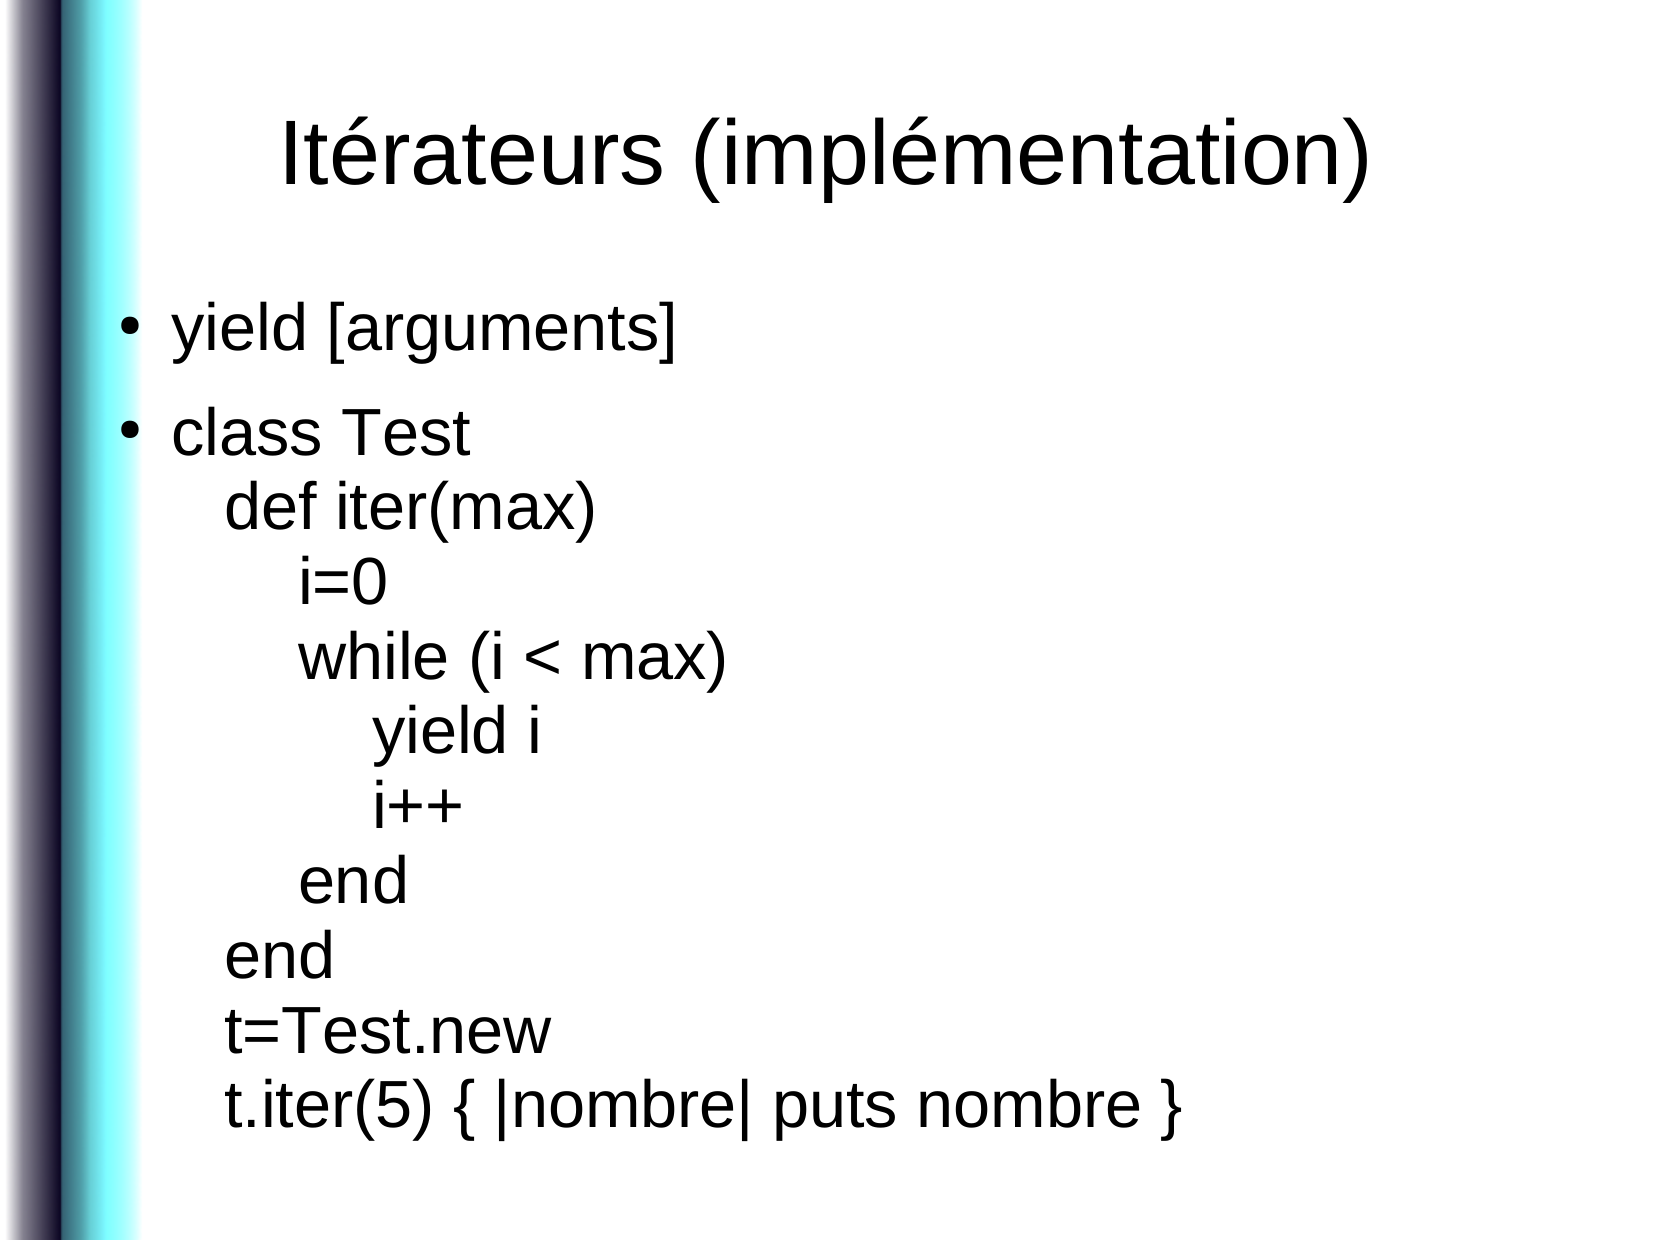

# Itérateurs (implémentation)
yield [arguments]
class Test
def iter(max)
	i=0
	while (i < max)
		yield i
		i++
	end
end
t=Test.new
t.iter(5) { |nombre| puts nombre }